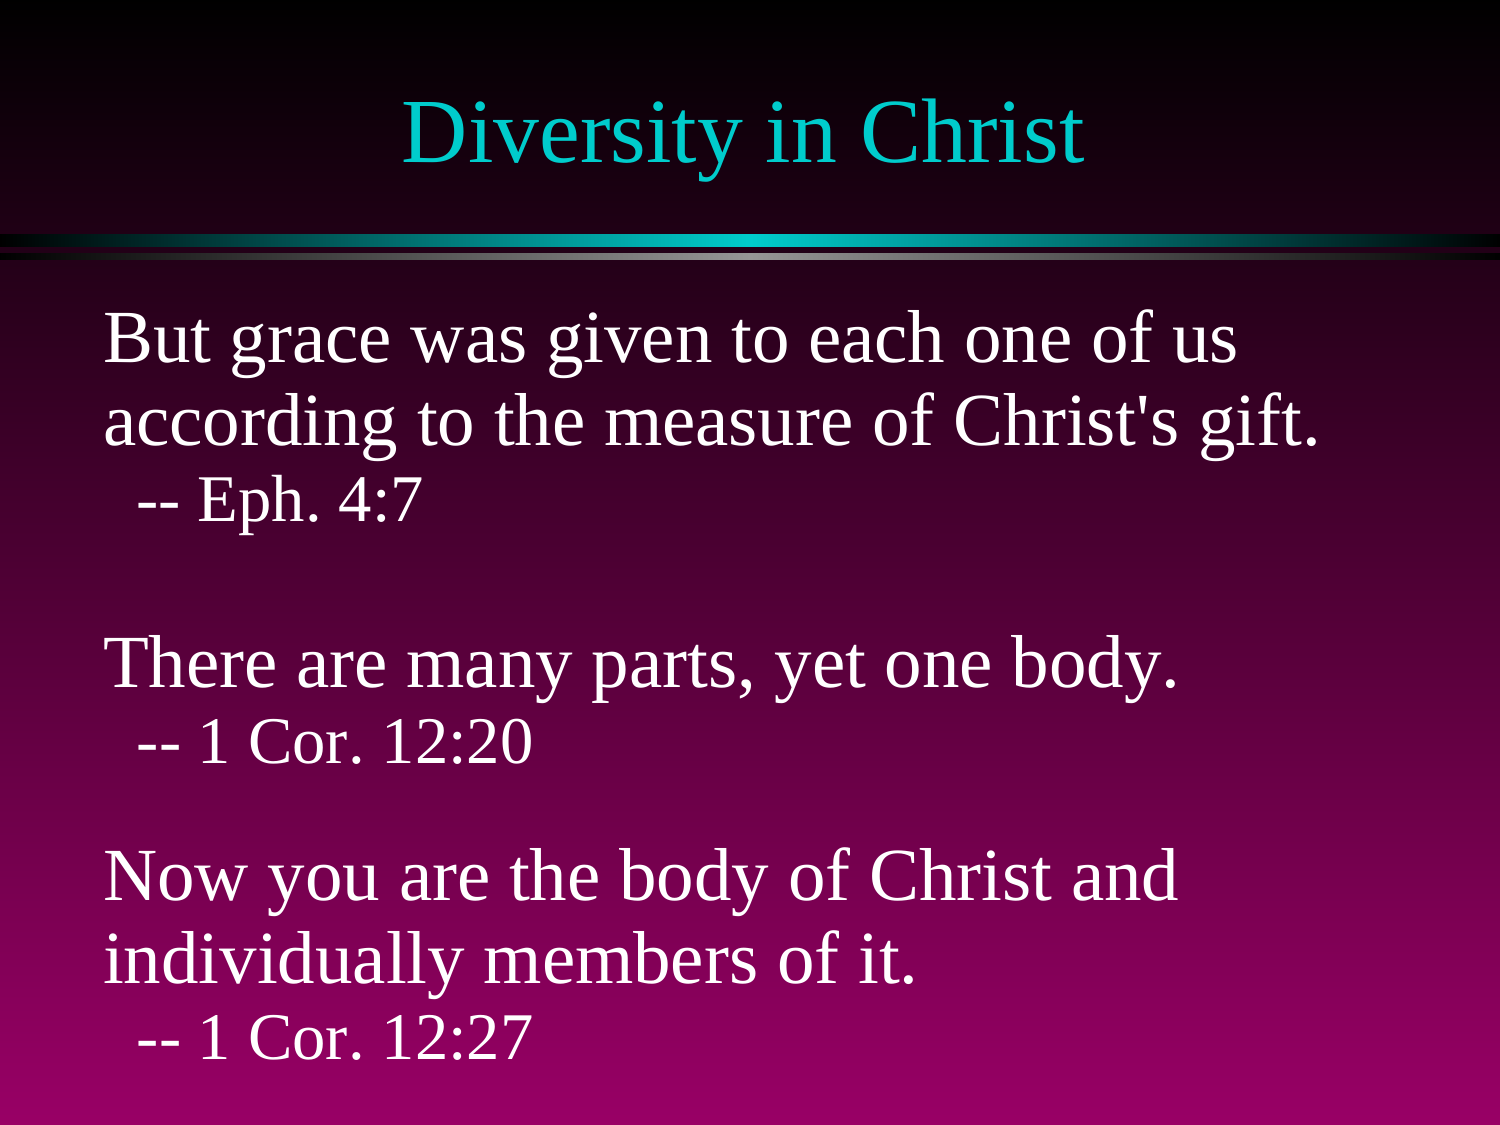

# Diversity in Christ
But grace was given to each one of us according to the measure of Christ's gift.
 -- Eph. 4:7
There are many parts, yet one body.
 -- 1 Cor. 12:20
Now you are the body of Christ and individually members of it.
 -- 1 Cor. 12:27